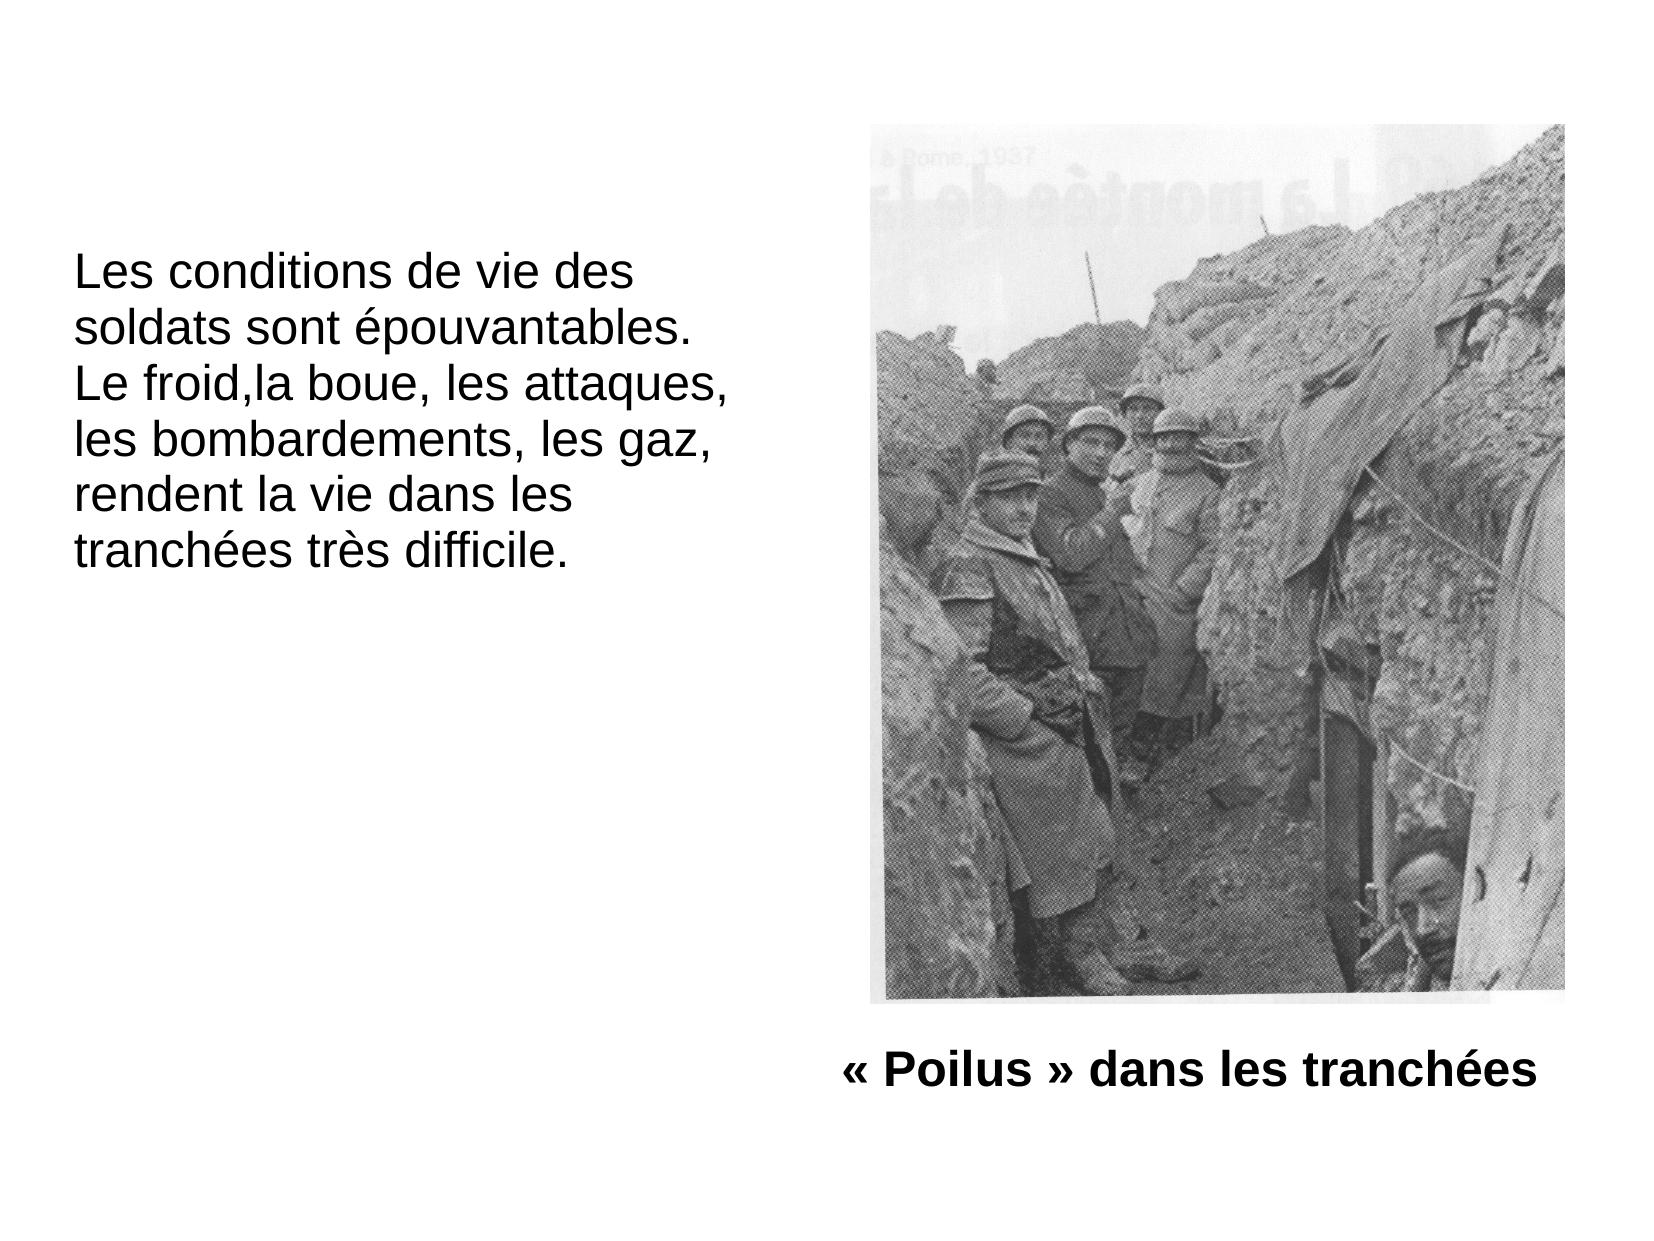

Les conditions de vie des soldats sont épouvantables. Le froid,la boue, les attaques, les bombardements, les gaz, rendent la vie dans les tranchées très difficile.
« Poilus » dans les tranchées